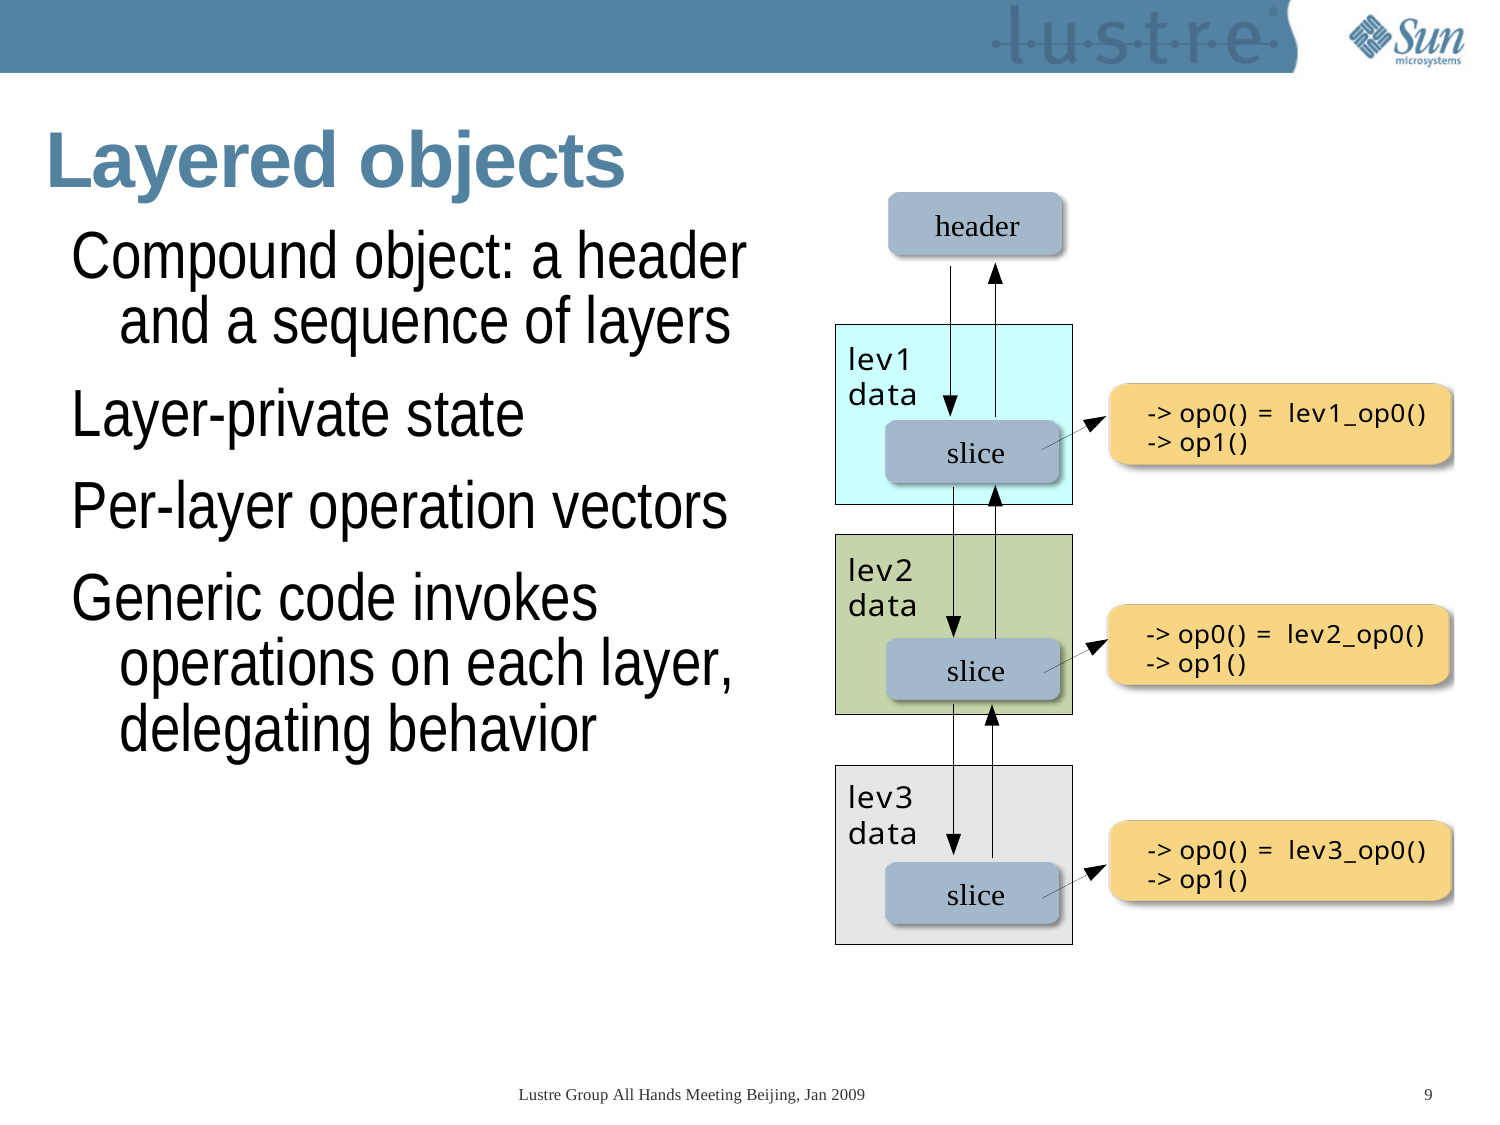

# Layered objects
Compound object: a header and a sequence of layers
Layer-private state
Per-layer operation vectors
Generic code invokes operations on each layer, delegating behavior